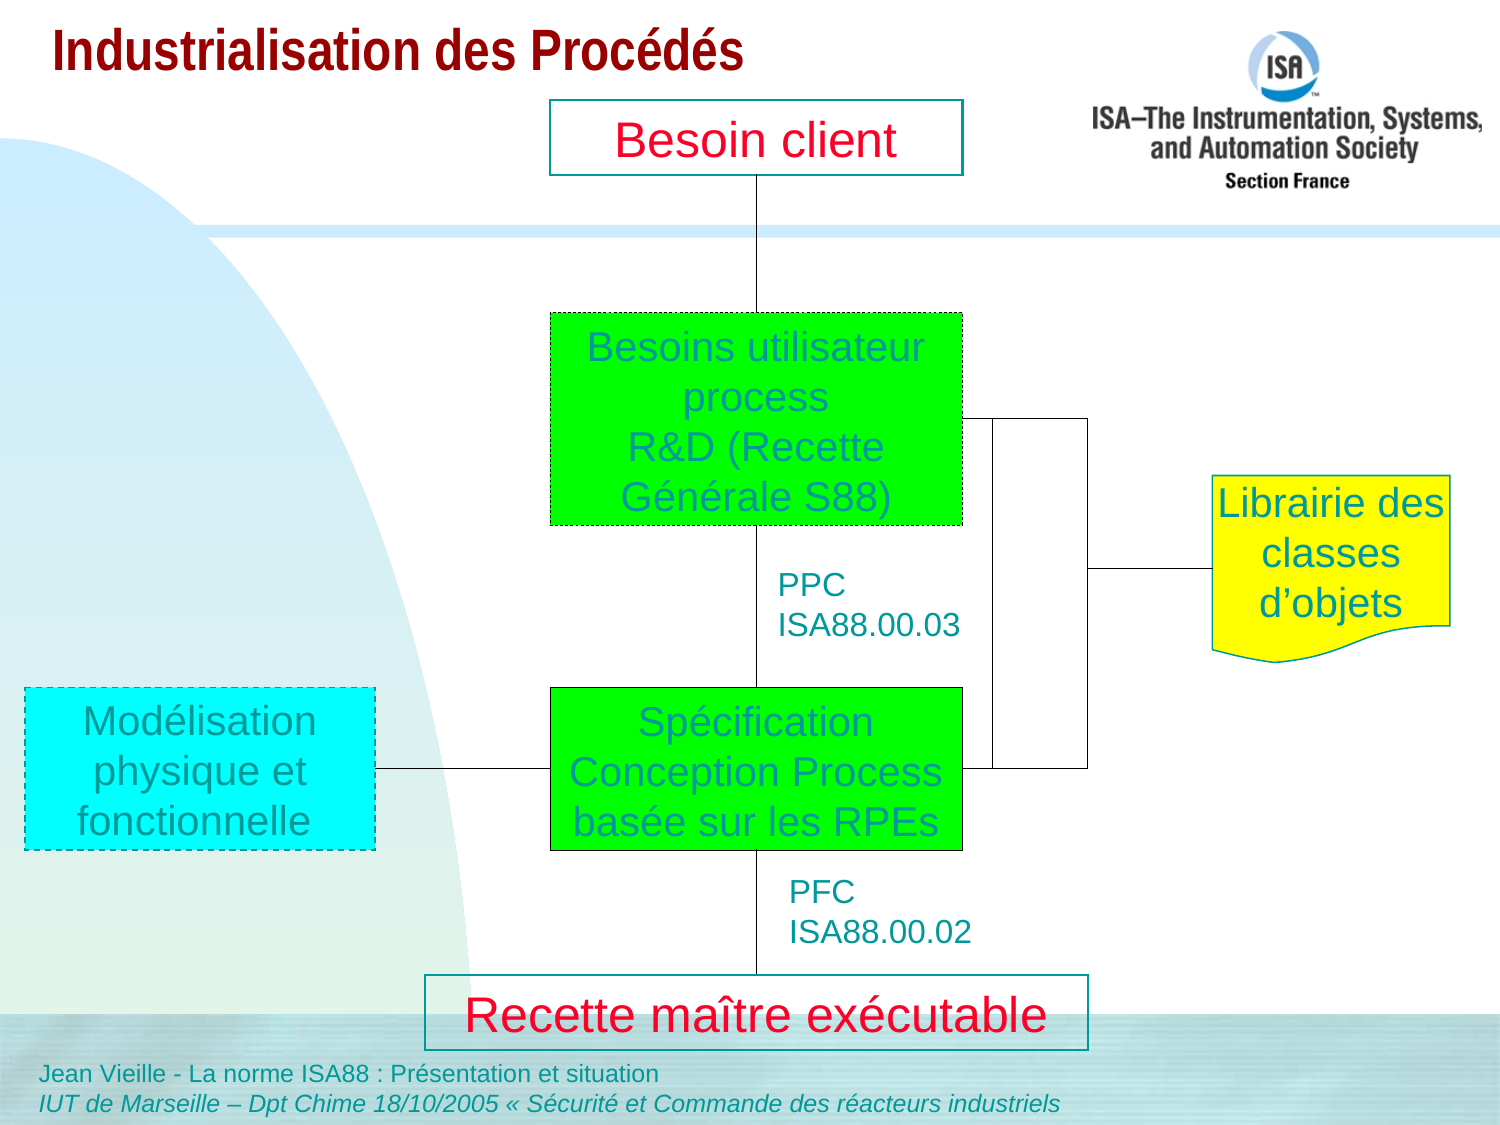

# Industrialisation des Procédés
Besoin client
Besoins utilisateur process
R&D (Recette Générale S88)
Librairie des classes d’objets
PPC
ISA88.00.03
Modélisation physique et fonctionnelle
Spécification Conception Process basée sur les RPEs
PFC
ISA88.00.02
Recette maître exécutable